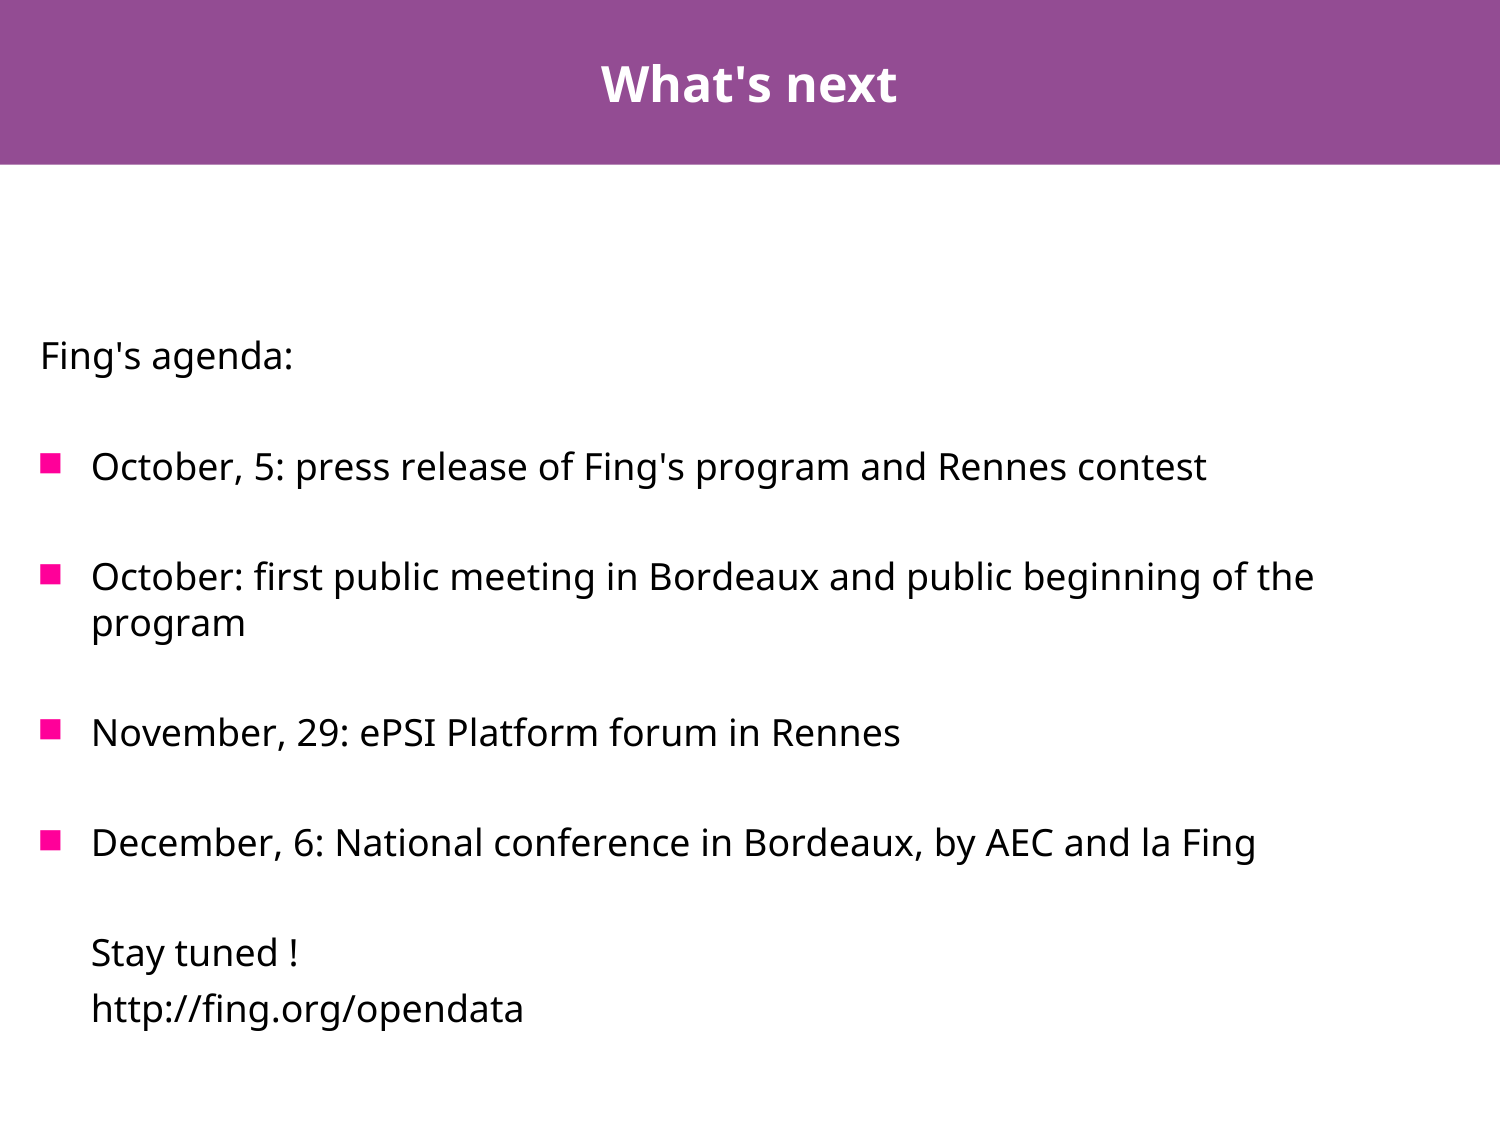

What's next
Fing's agenda:
October, 5: press release of Fing's program and Rennes contest
October: first public meeting in Bordeaux and public beginning of the program
November, 29: ePSI Platform forum in Rennes
December, 6: National conference in Bordeaux, by AEC and la Fing
Stay tuned !
http://fing.org/opendata